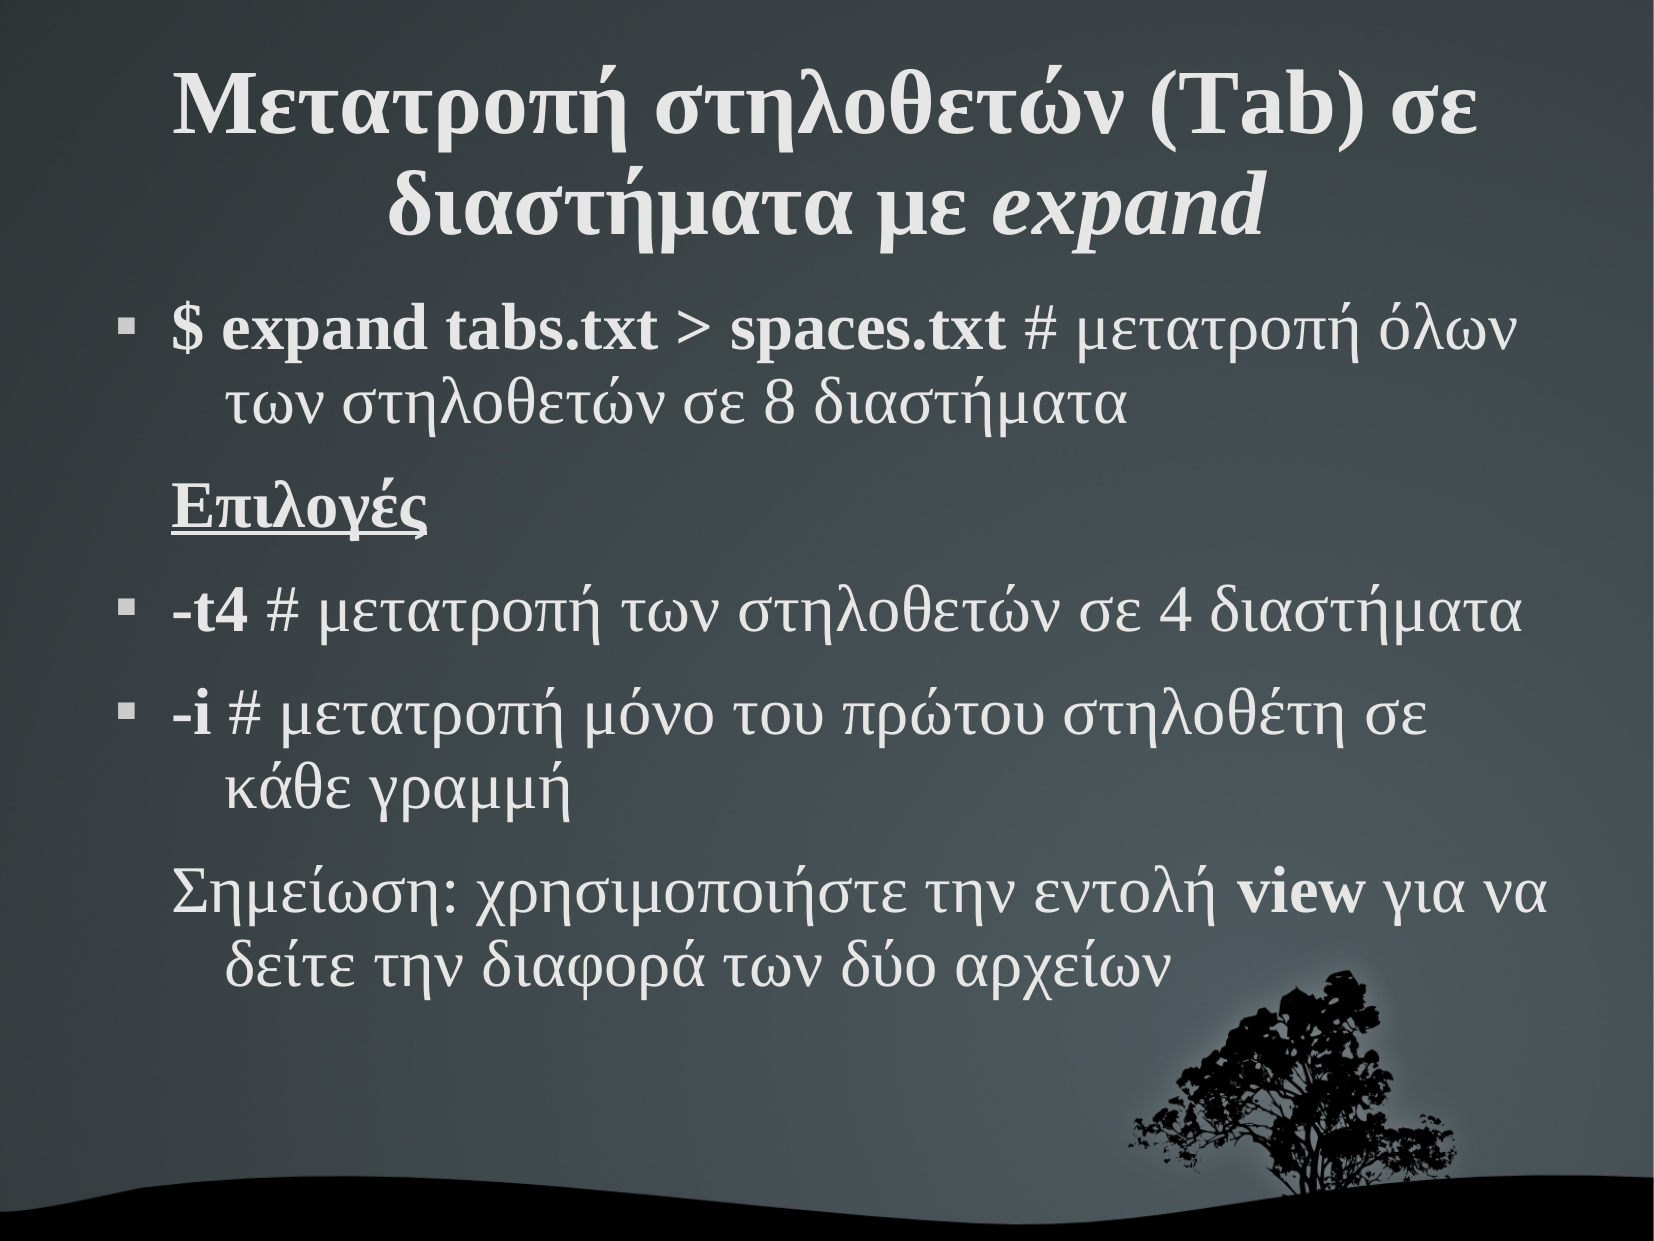

# Μετατροπή στηλοθετών (Tab) σε διαστήματα με expand
$ expand tabs.txt > spaces.txt # μετατροπή όλων των στηλοθετών σε 8 διαστήματα
Επιλογές
-t4 # μετατροπή των στηλοθετών σε 4 διαστήματα
-i # μετατροπή μόνο του πρώτου στηλοθέτη σε κάθε γραμμή
Σημείωση: χρησιμοποιήστε την εντολή view για να δείτε την διαφορά των δύο αρχείων